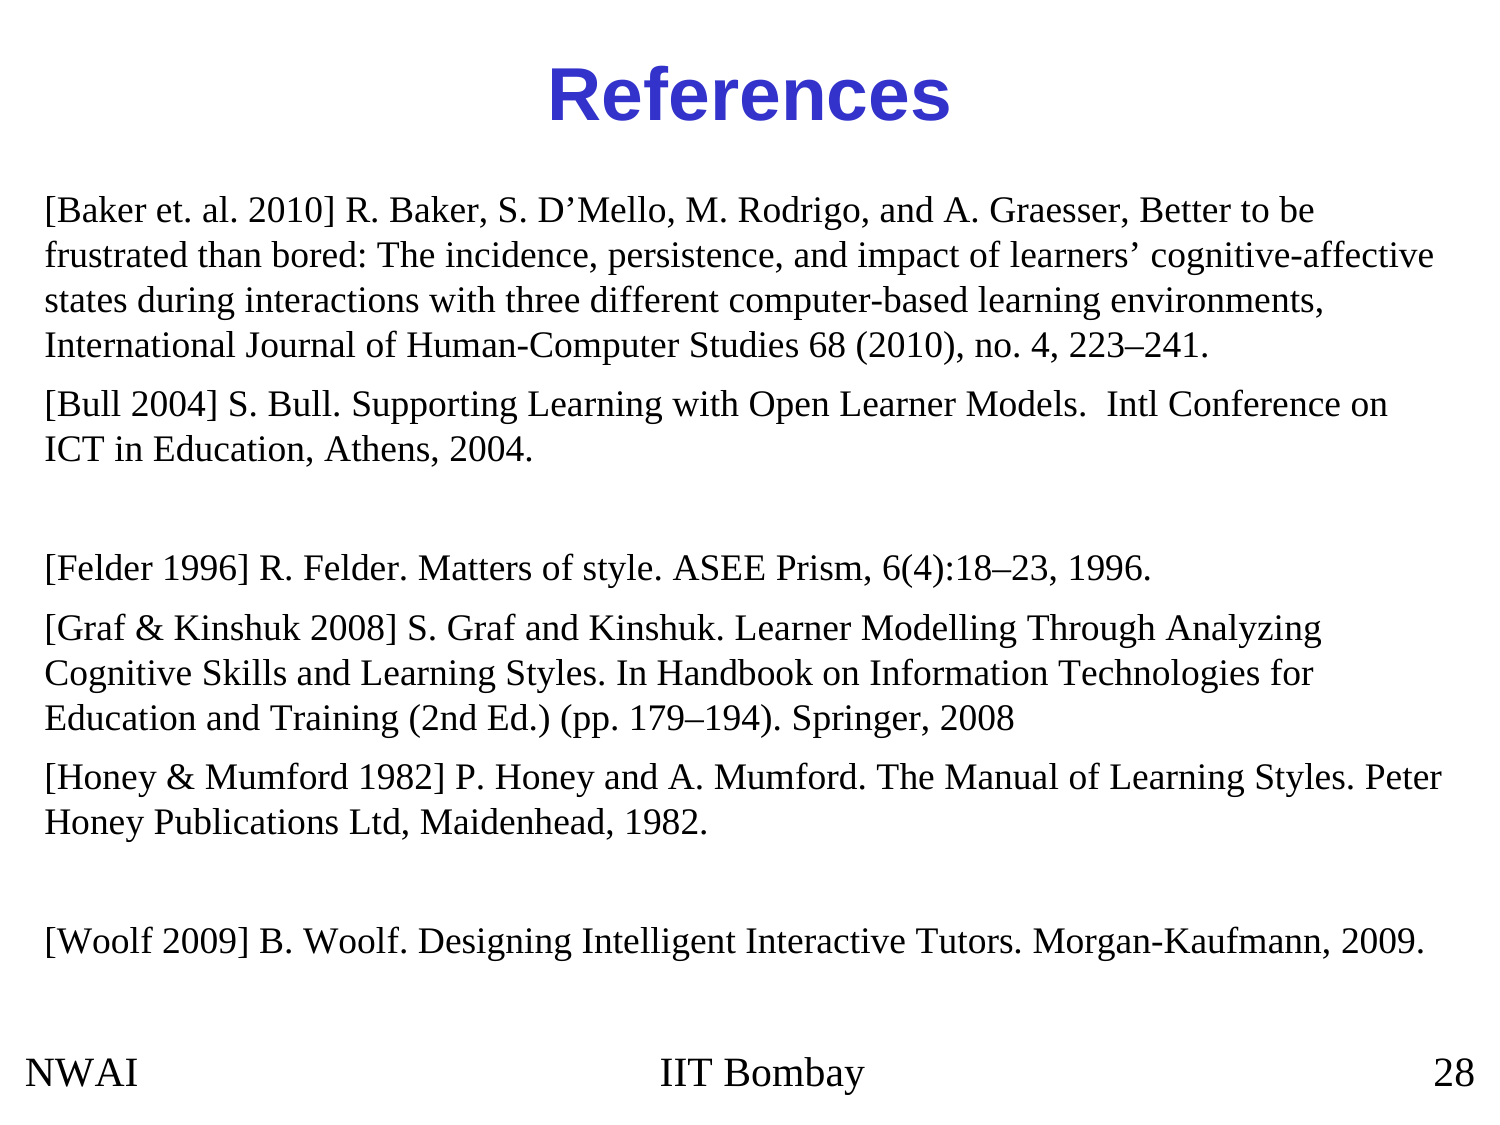

# References
[Baker et. al. 2010] R. Baker, S. D’Mello, M. Rodrigo, and A. Graesser, Better to be frustrated than bored: The incidence, persistence, and impact of learners’ cognitive-affective states during interactions with three different computer-based learning environments, International Journal of Human-Computer Studies 68 (2010), no. 4, 223–241.
[Bull 2004] S. Bull. Supporting Learning with Open Learner Models. Intl Conference on ICT in Education, Athens, 2004.
[Felder 1996] R. Felder. Matters of style. ASEE Prism, 6(4):18–23, 1996.
[Graf & Kinshuk 2008] S. Graf and Kinshuk. Learner Modelling Through Analyzing Cognitive Skills and Learning Styles. In Handbook on Information Technologies for Education and Training (2nd Ed.) (pp. 179–194). Springer, 2008
[Honey & Mumford 1982] P. Honey and A. Mumford. The Manual of Learning Styles. Peter Honey Publications Ltd, Maidenhead, 1982.
[Woolf 2009] B. Woolf. Designing Intelligent Interactive Tutors. Morgan-Kaufmann, 2009.
NWAI
IIT Bombay
28